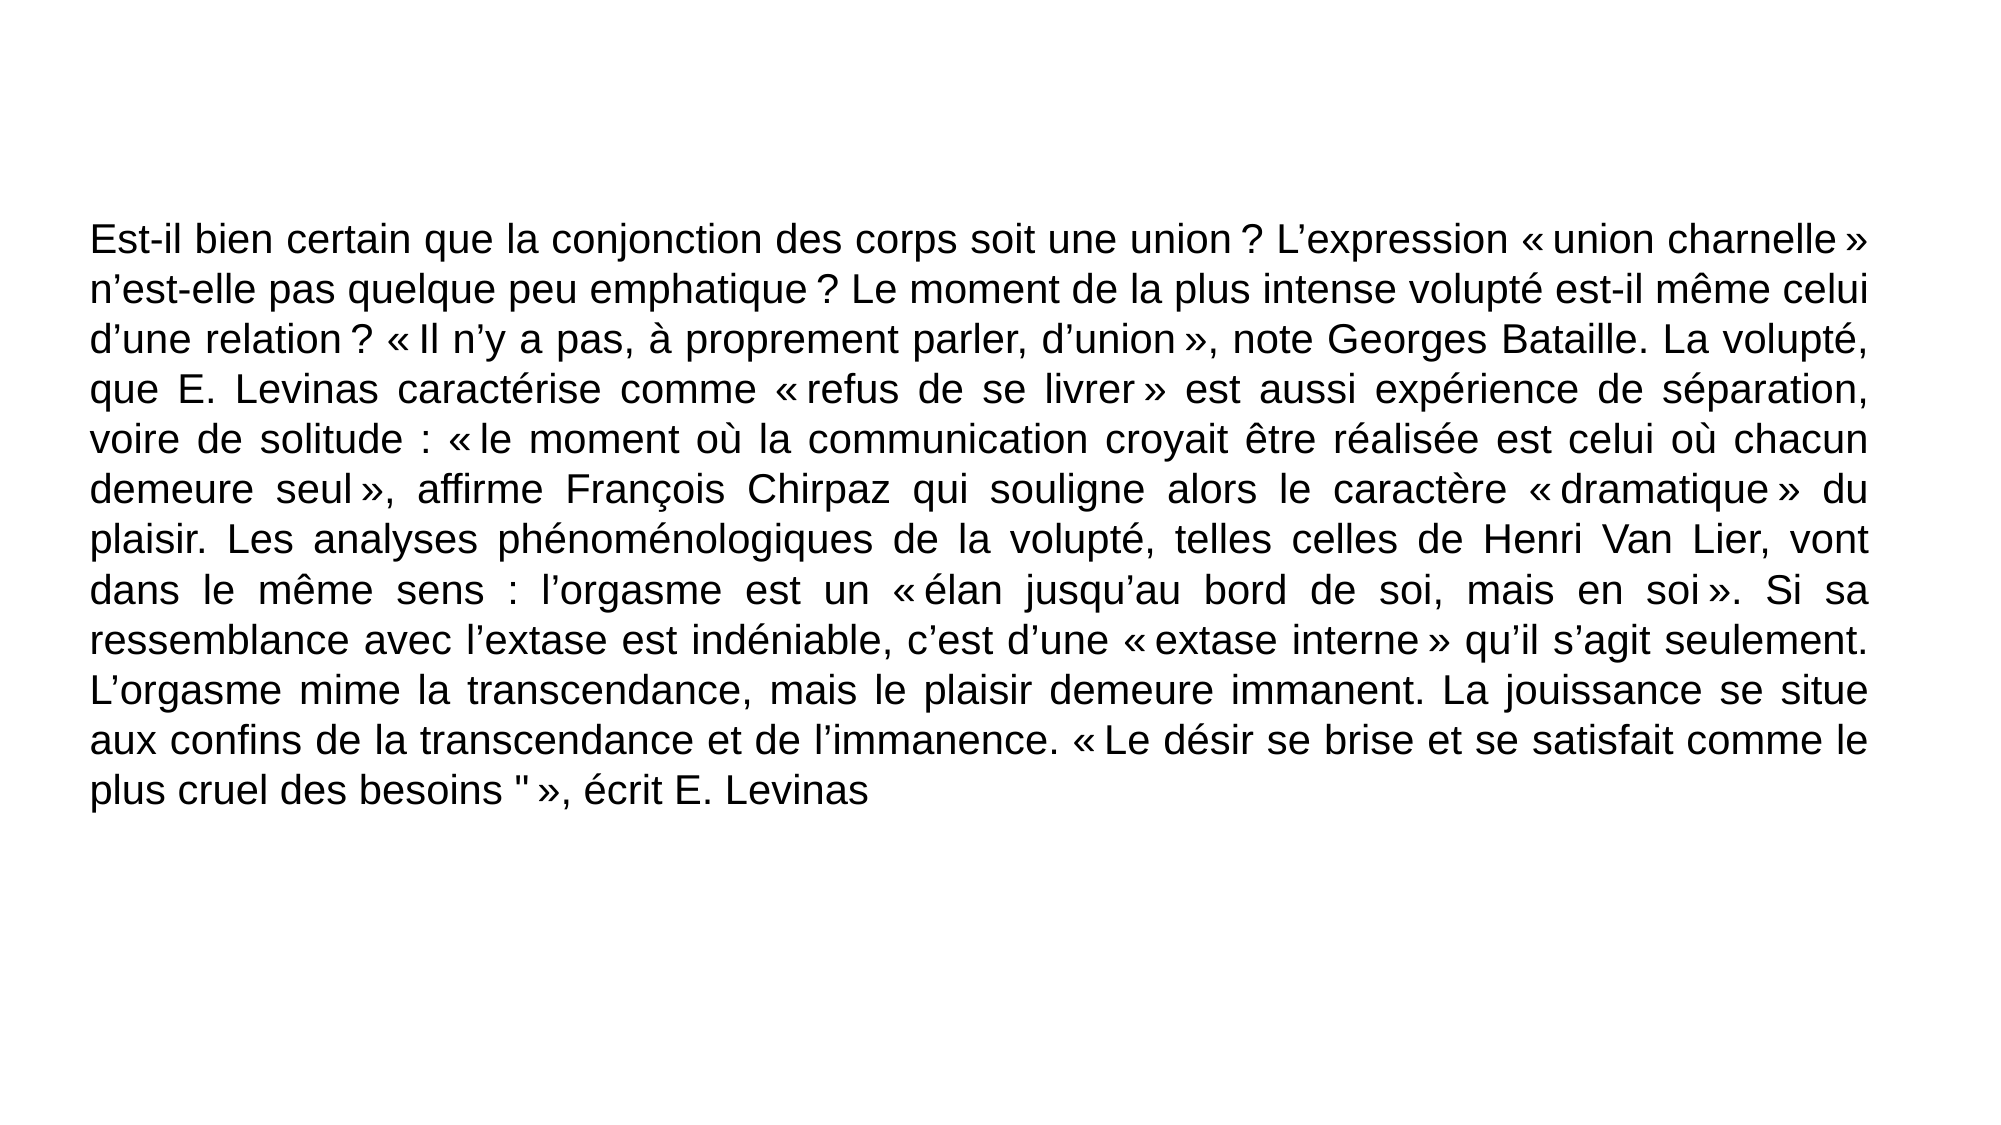

Est-il bien certain que la conjonction des corps soit une union ? L’expression « union charnelle » n’est-elle pas quelque peu emphatique ? Le moment de la plus intense volupté est-il même celui d’une relation ? « Il n’y a pas, à proprement parler, d’union », note Georges Bataille. La volupté, que E. Levinas caractérise comme « refus de se livrer » est aussi expérience de séparation, voire de solitude : « le moment où la communication croyait être réalisée est celui où chacun demeure seul », affirme François Chirpaz qui souligne alors le caractère « dramatique » du plaisir. Les analyses phénoménologiques de la volupté, telles celles de Henri Van Lier, vont dans le même sens : l’orgasme est un « élan jusqu’au bord de soi, mais en soi ». Si sa ressemblance avec l’extase est indéniable, c’est d’une « extase interne » qu’il s’agit seulement. L’orgasme mime la transcendance, mais le plaisir demeure immanent. La jouissance se situe aux confins de la transcendance et de l’immanence. « Le désir se brise et se satisfait comme le plus cruel des besoins " », écrit E. Levinas